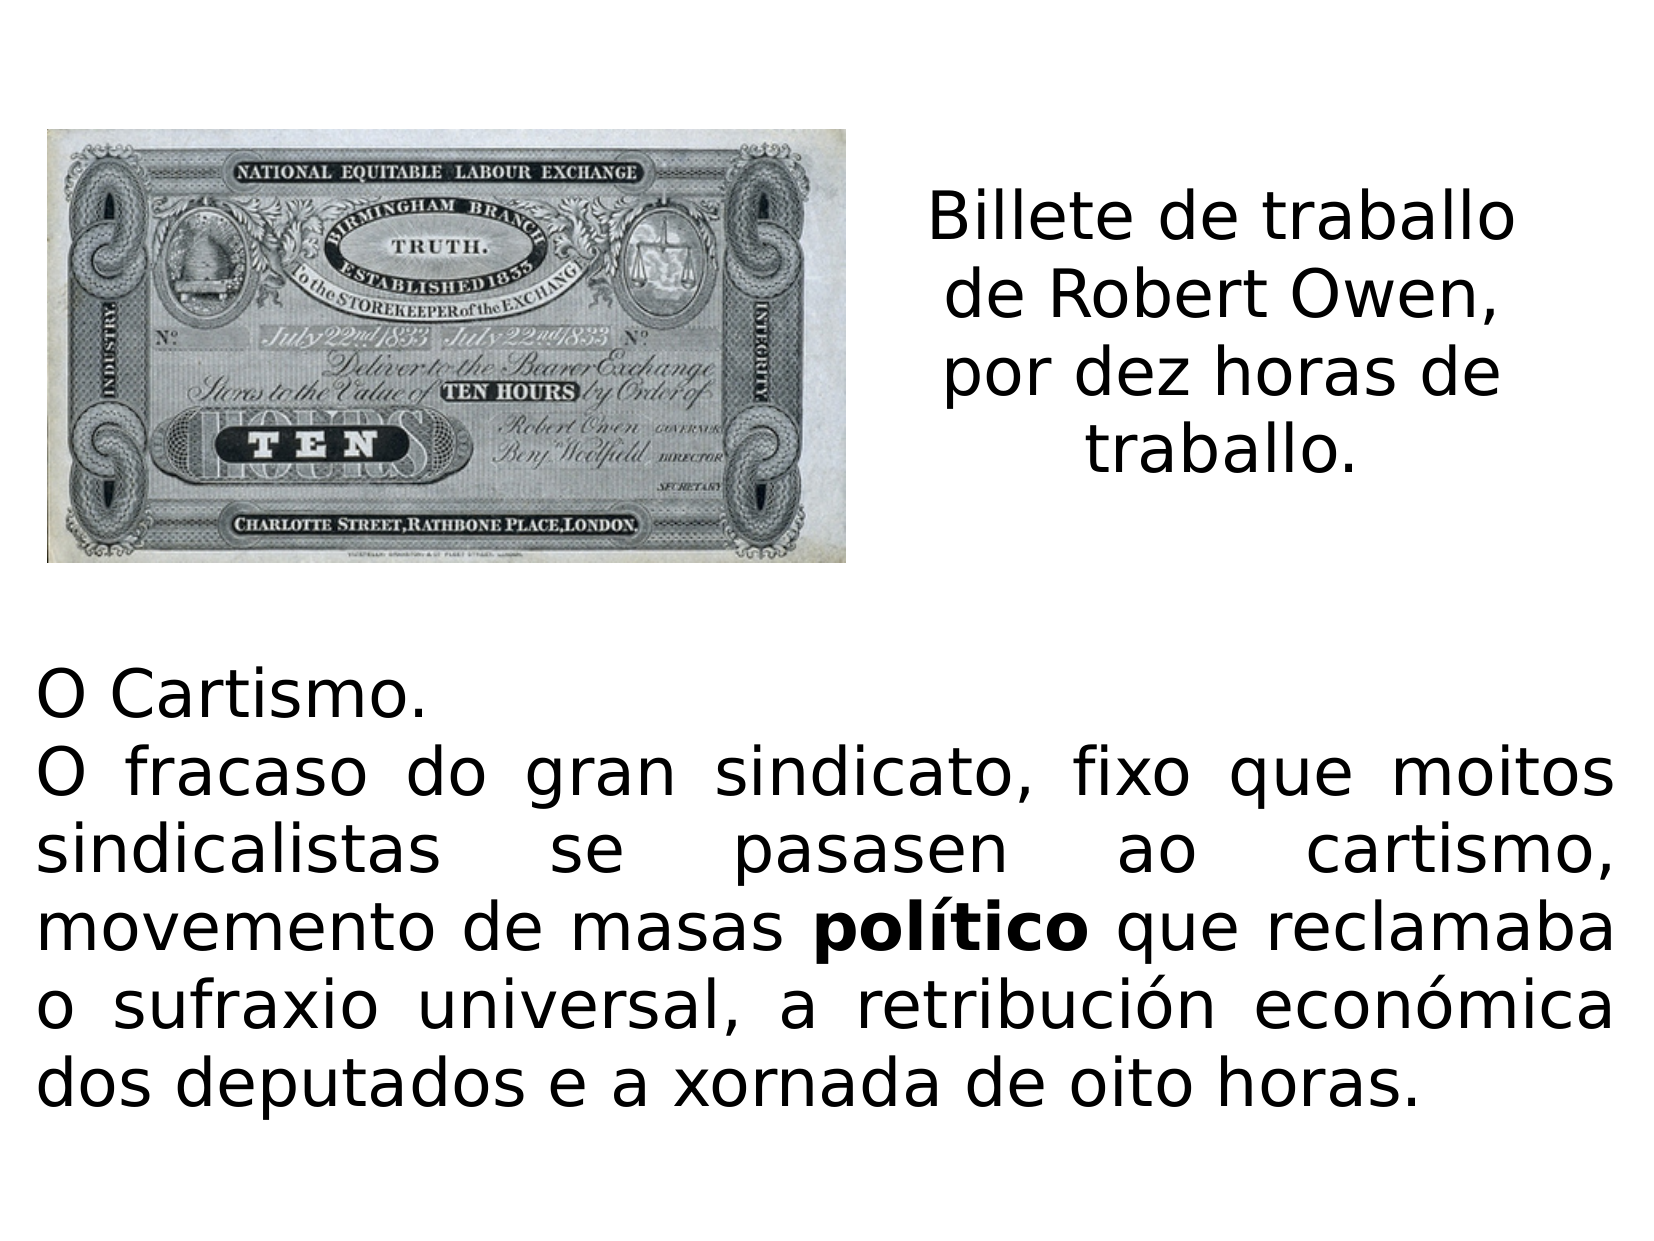

Billete de traballo de Robert Owen, por dez horas de traballo.
# O Cartismo.
O fracaso do gran sindicato, fixo que moitos sindicalistas se pasasen ao cartismo, movemento de masas político que reclamaba o sufraxio universal, a retribución económica dos deputados e a xornada de oito horas.